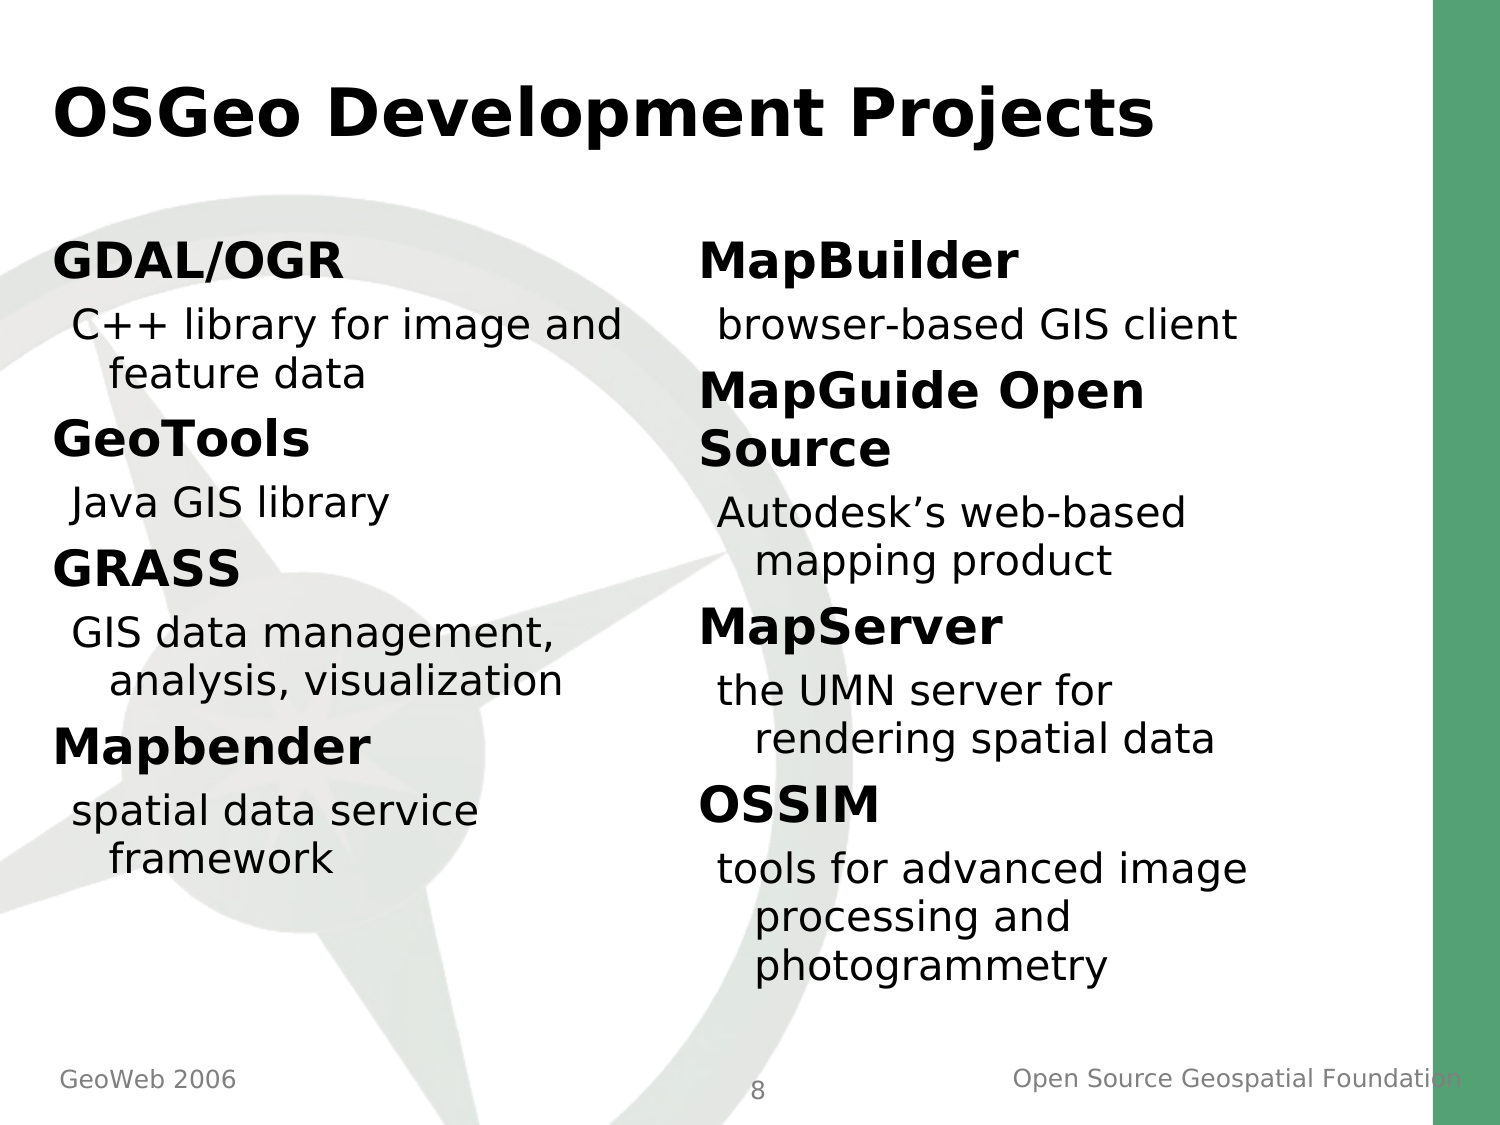

# OSGeo Development Projects
GDAL/OGR
C++ library for image and feature data
GeoTools
Java GIS library
GRASS
GIS data management, analysis, visualization
Mapbender
spatial data service framework
MapBuilder
browser-based GIS client
MapGuide Open Source
Autodesk’s web-based mapping product
MapServer
the UMN server for rendering spatial data
OSSIM
tools for advanced image processing and photogrammetry
Title of the presentation